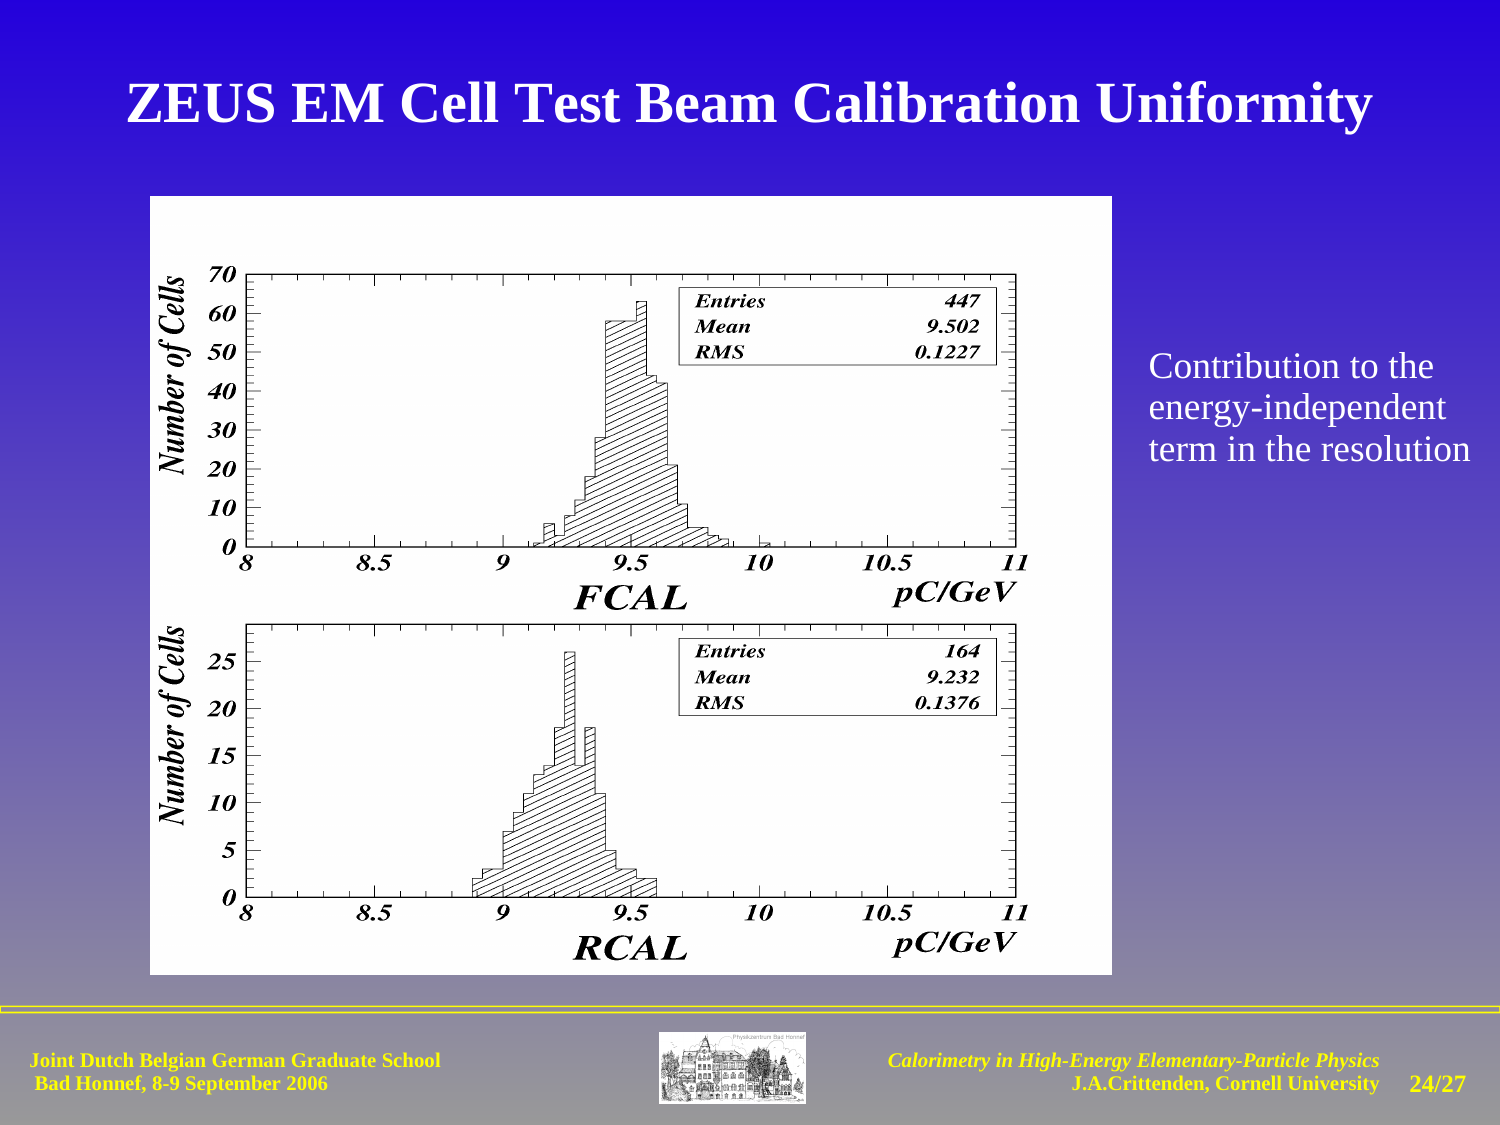

# ZEUS EM Cell Test Beam Calibration Uniformity
Contribution to the
energy-independent
term in the resolution